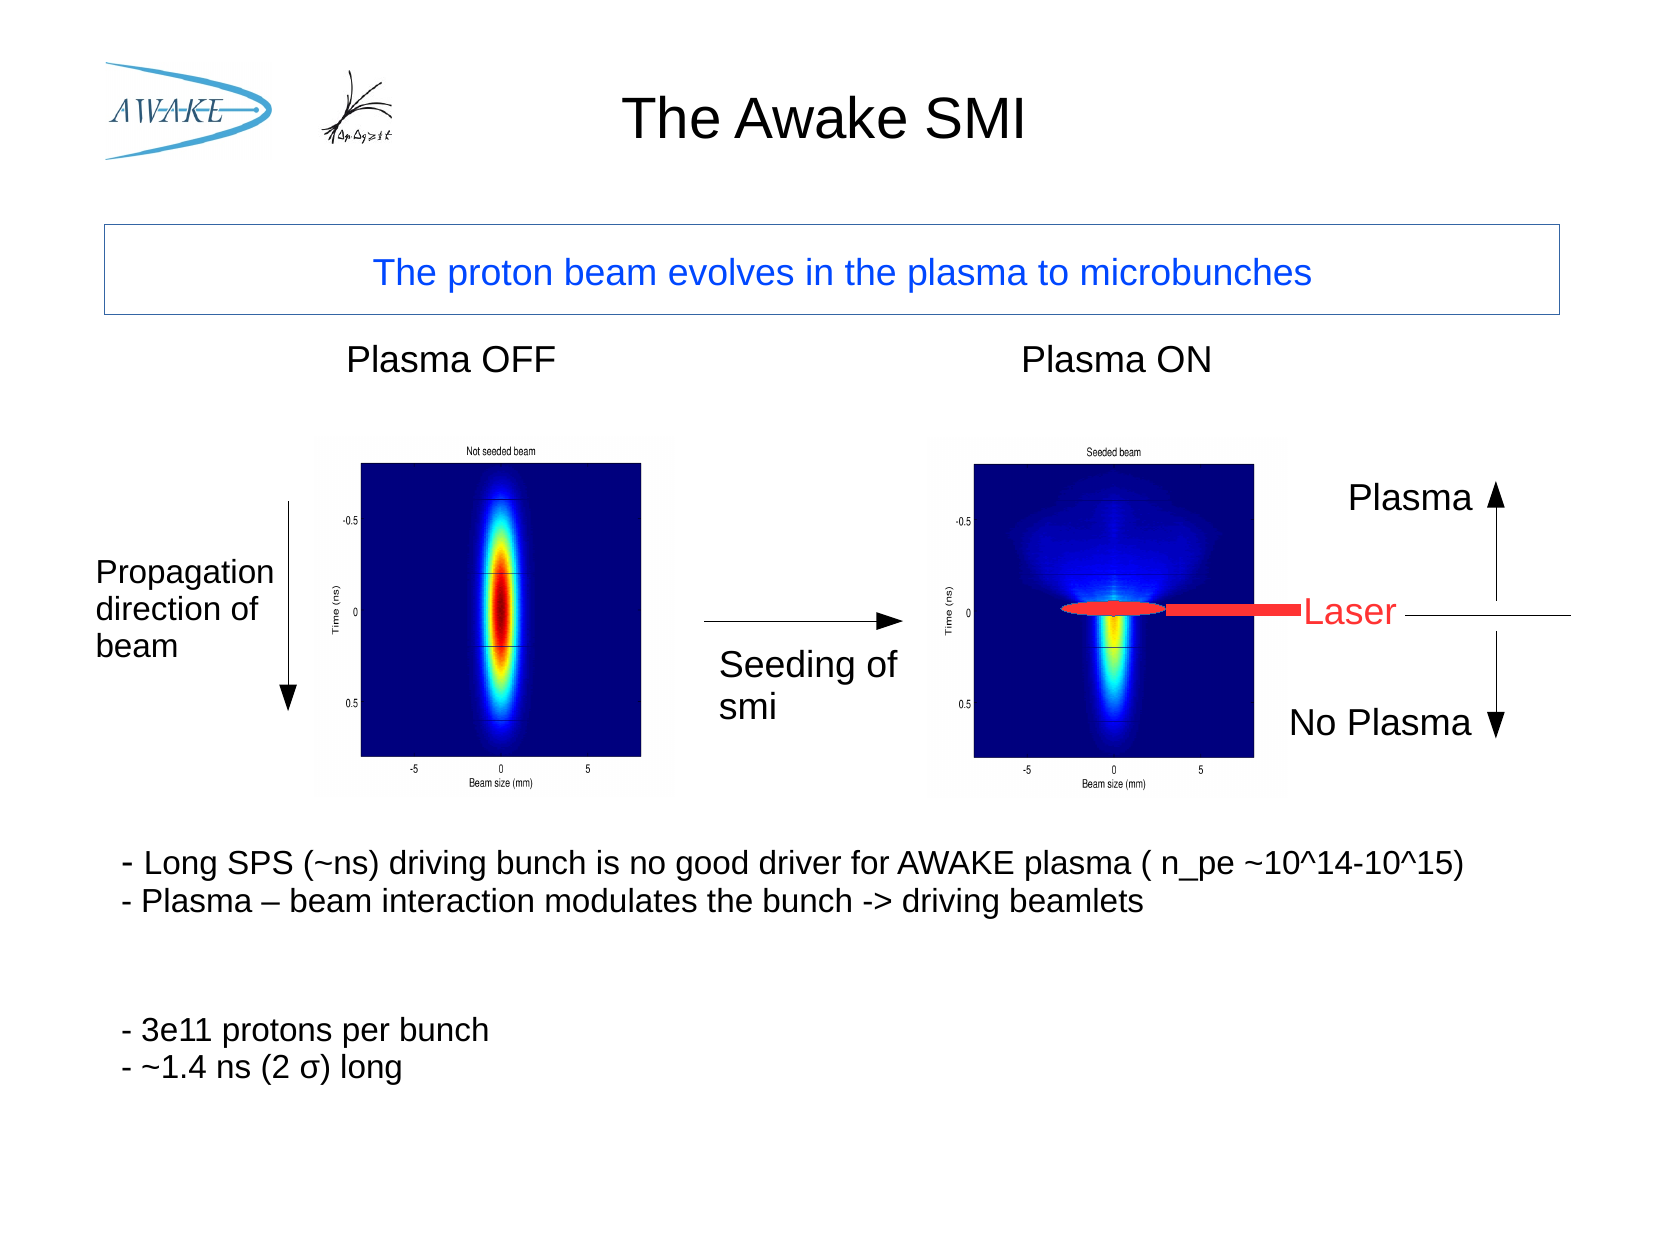

The Awake SMI
The proton beam evolves in the plasma to microbunches
			Plasma OFF							Plasma ON
Plasma
 Propagation
 direction of
 beam
Laser
Seeding of
smi
No Plasma
- Long SPS (~ns) driving bunch is no good driver for AWAKE plasma ( n_pe ~10^14-10^15)
- Plasma – beam interaction modulates the bunch -> driving beamlets
- 3e11 protons per bunch
- ~1.4 ns (2 σ) long